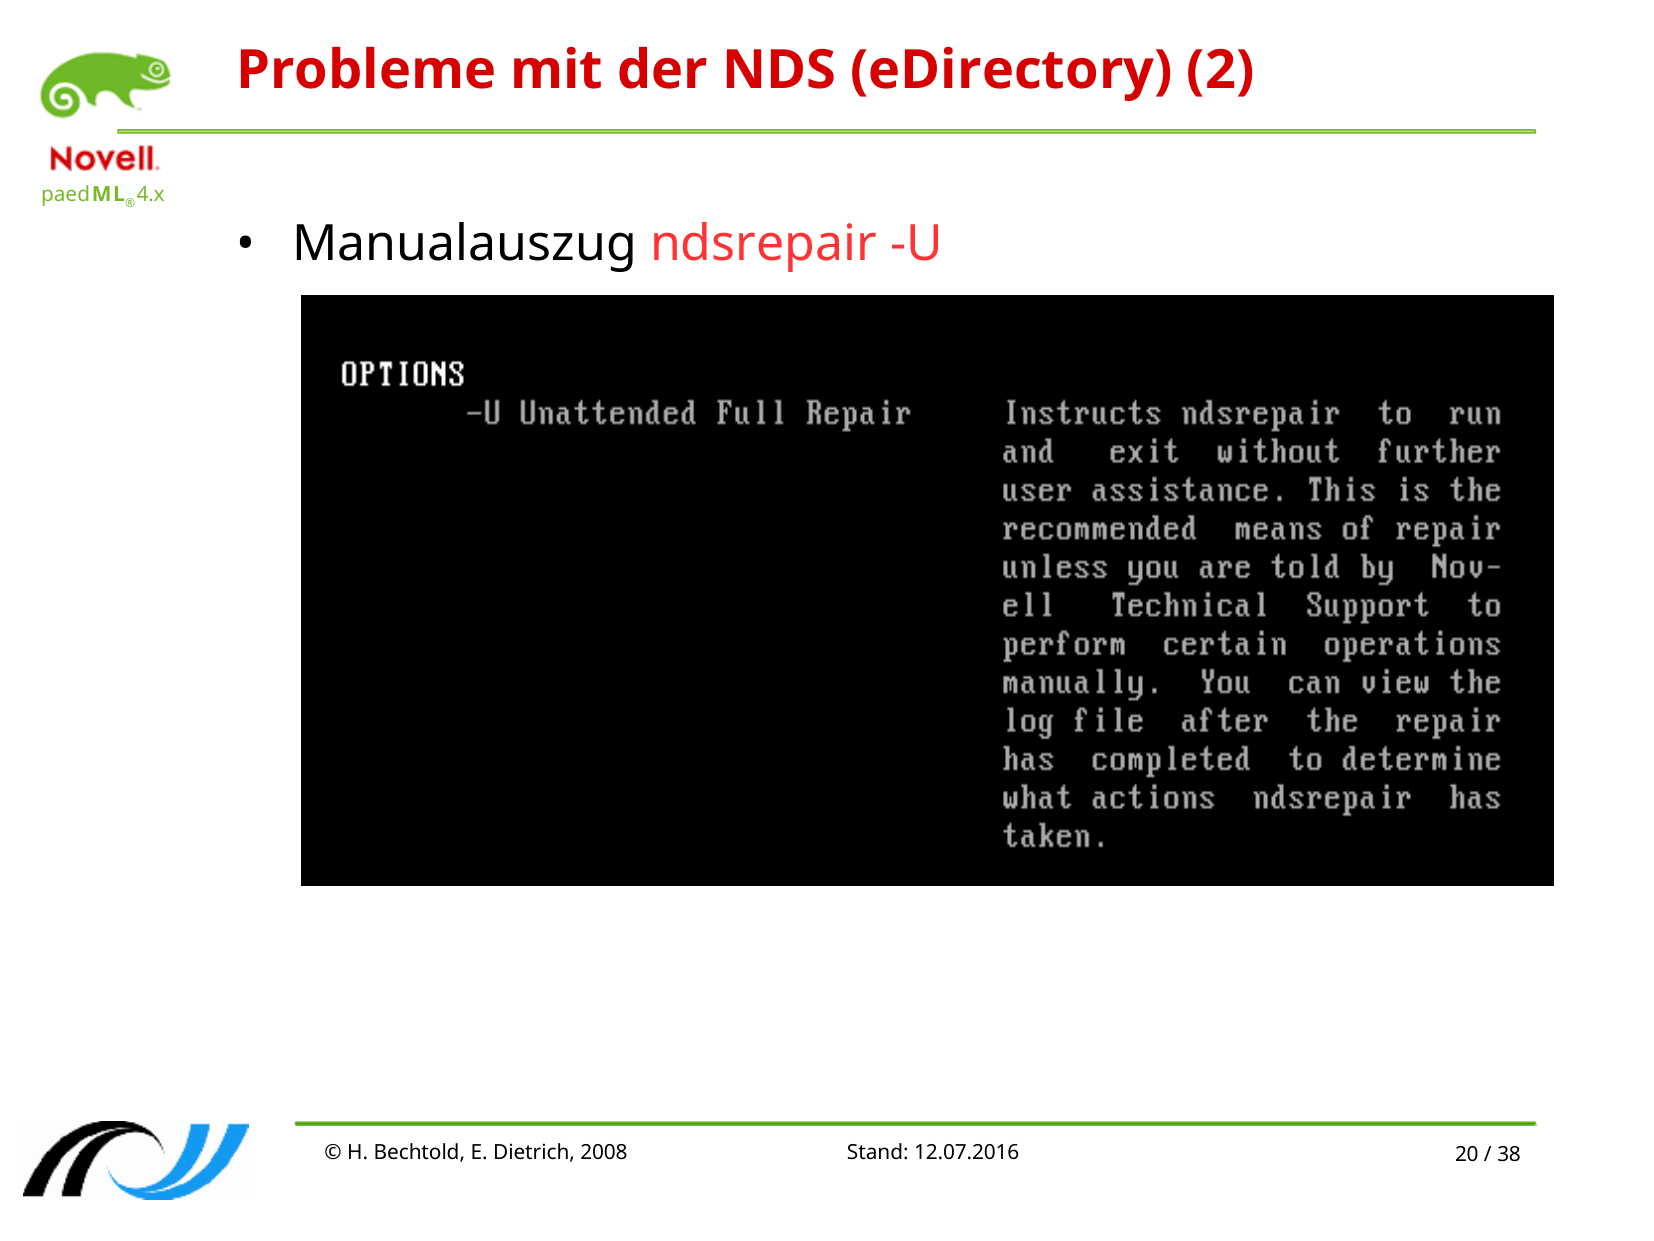

# Probleme mit der NDS (eDirectory) (2)
Manualauszug ndsrepair -U
© H. Bechtold, E. Dietrich, 2008
12.07.2016
20